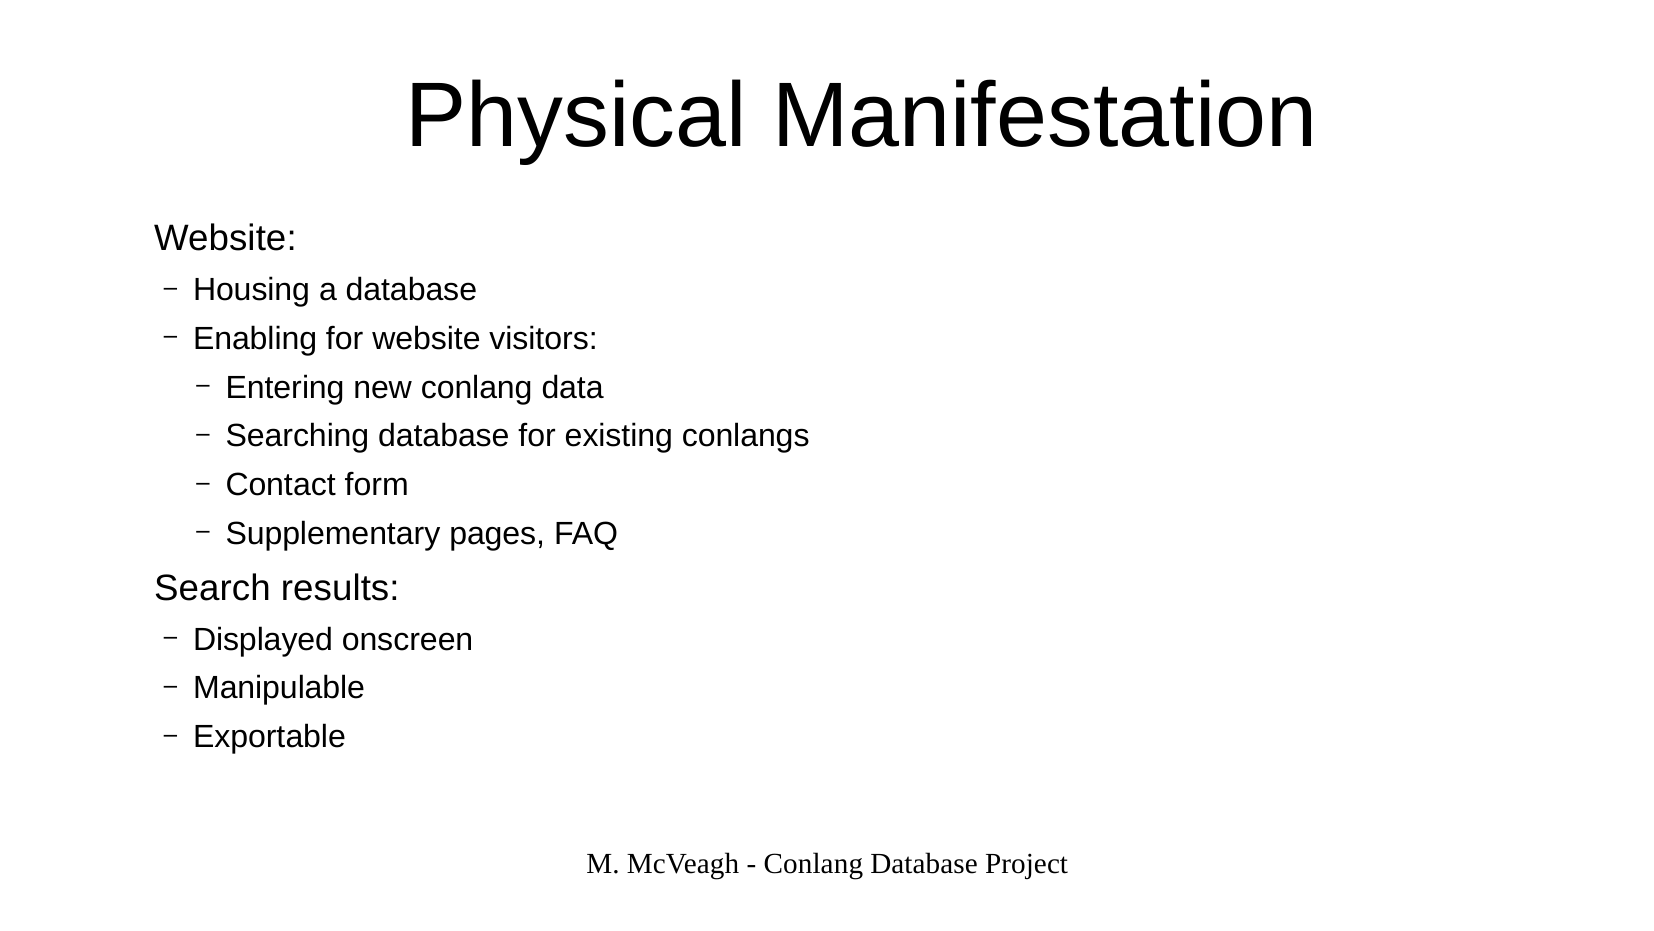

# Physical Manifestation
Website:
Housing a database
Enabling for website visitors:
Entering new conlang data
Searching database for existing conlangs
Contact form
Supplementary pages, FAQ
Search results:
Displayed onscreen
Manipulable
Exportable
M. McVeagh - Conlang Database Project